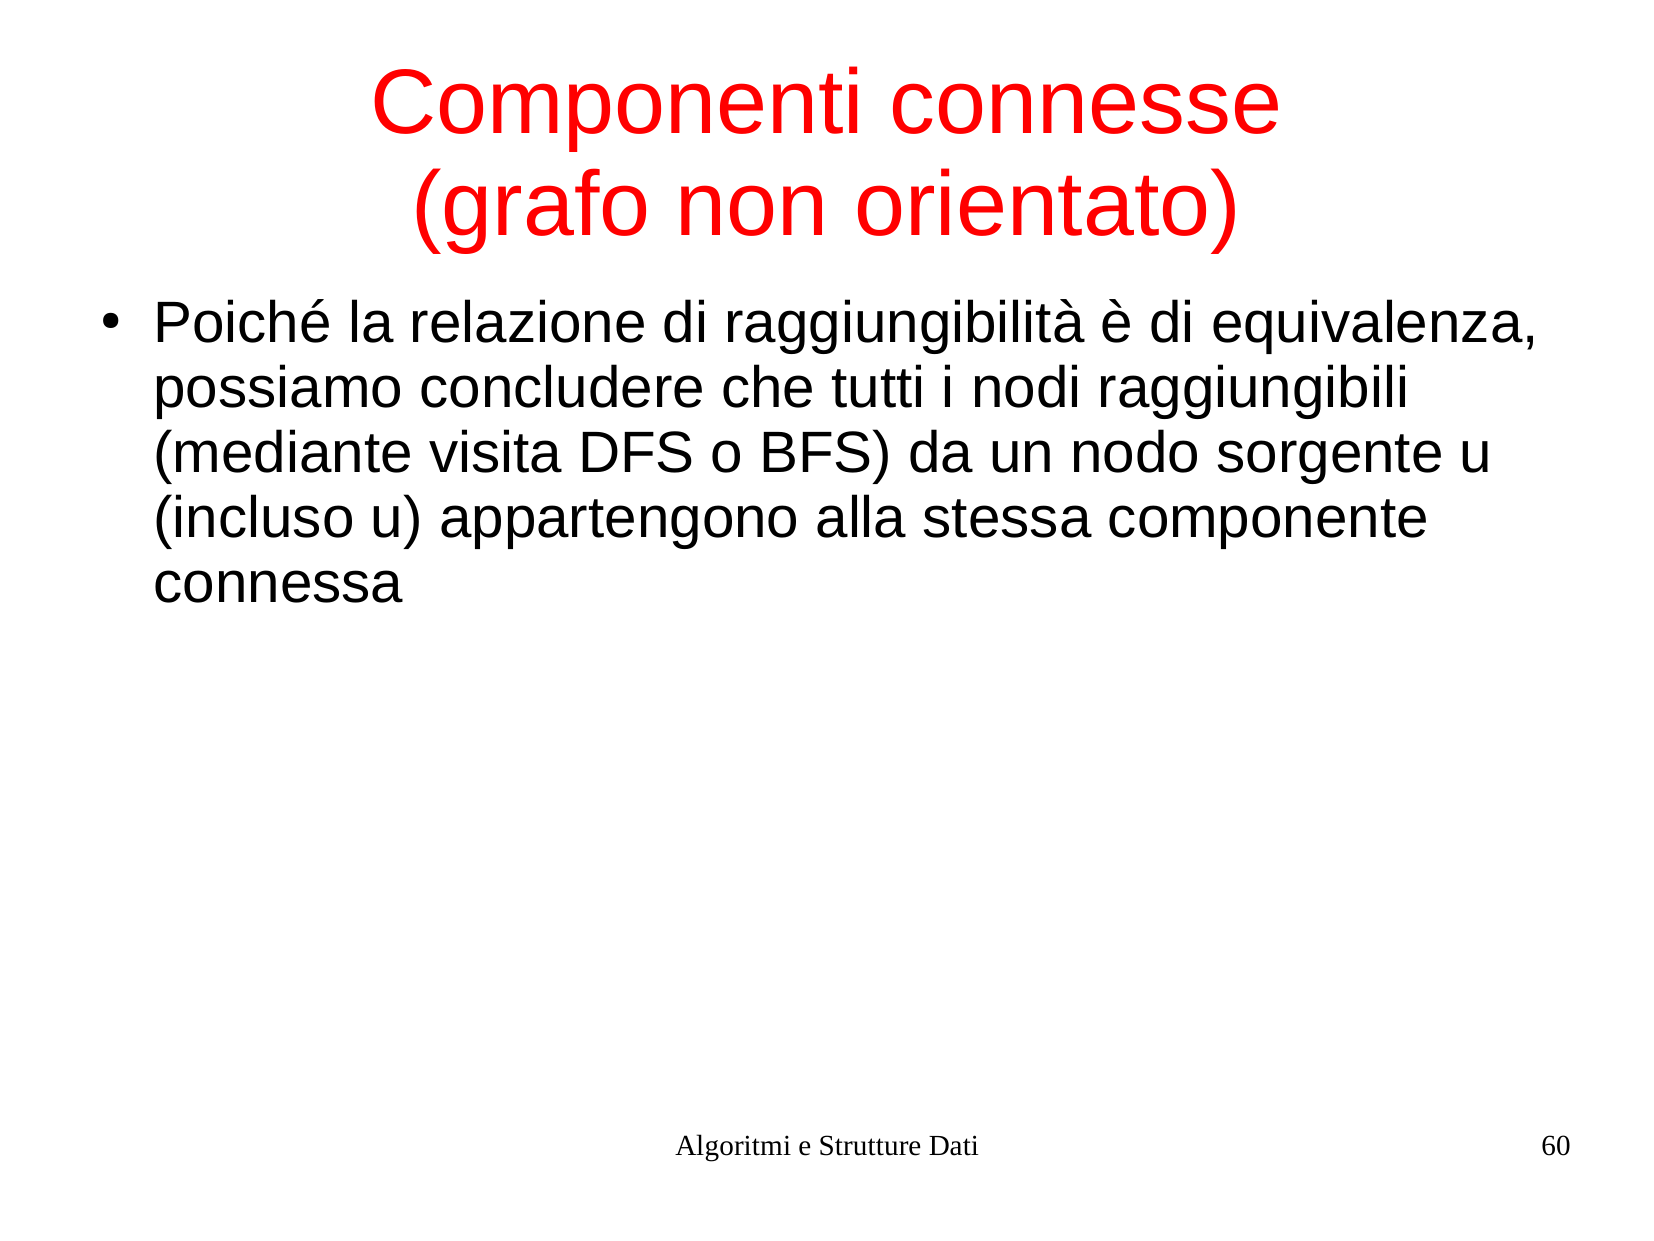

# Componenti connesse (grafo non orientato)
Poiché la relazione di raggiungibilità è di equivalenza, possiamo concludere che tutti i nodi raggiungibili (mediante visita DFS o BFS) da un nodo sorgente u (incluso u) appartengono alla stessa componente connessa
Algoritmi e Strutture Dati
60